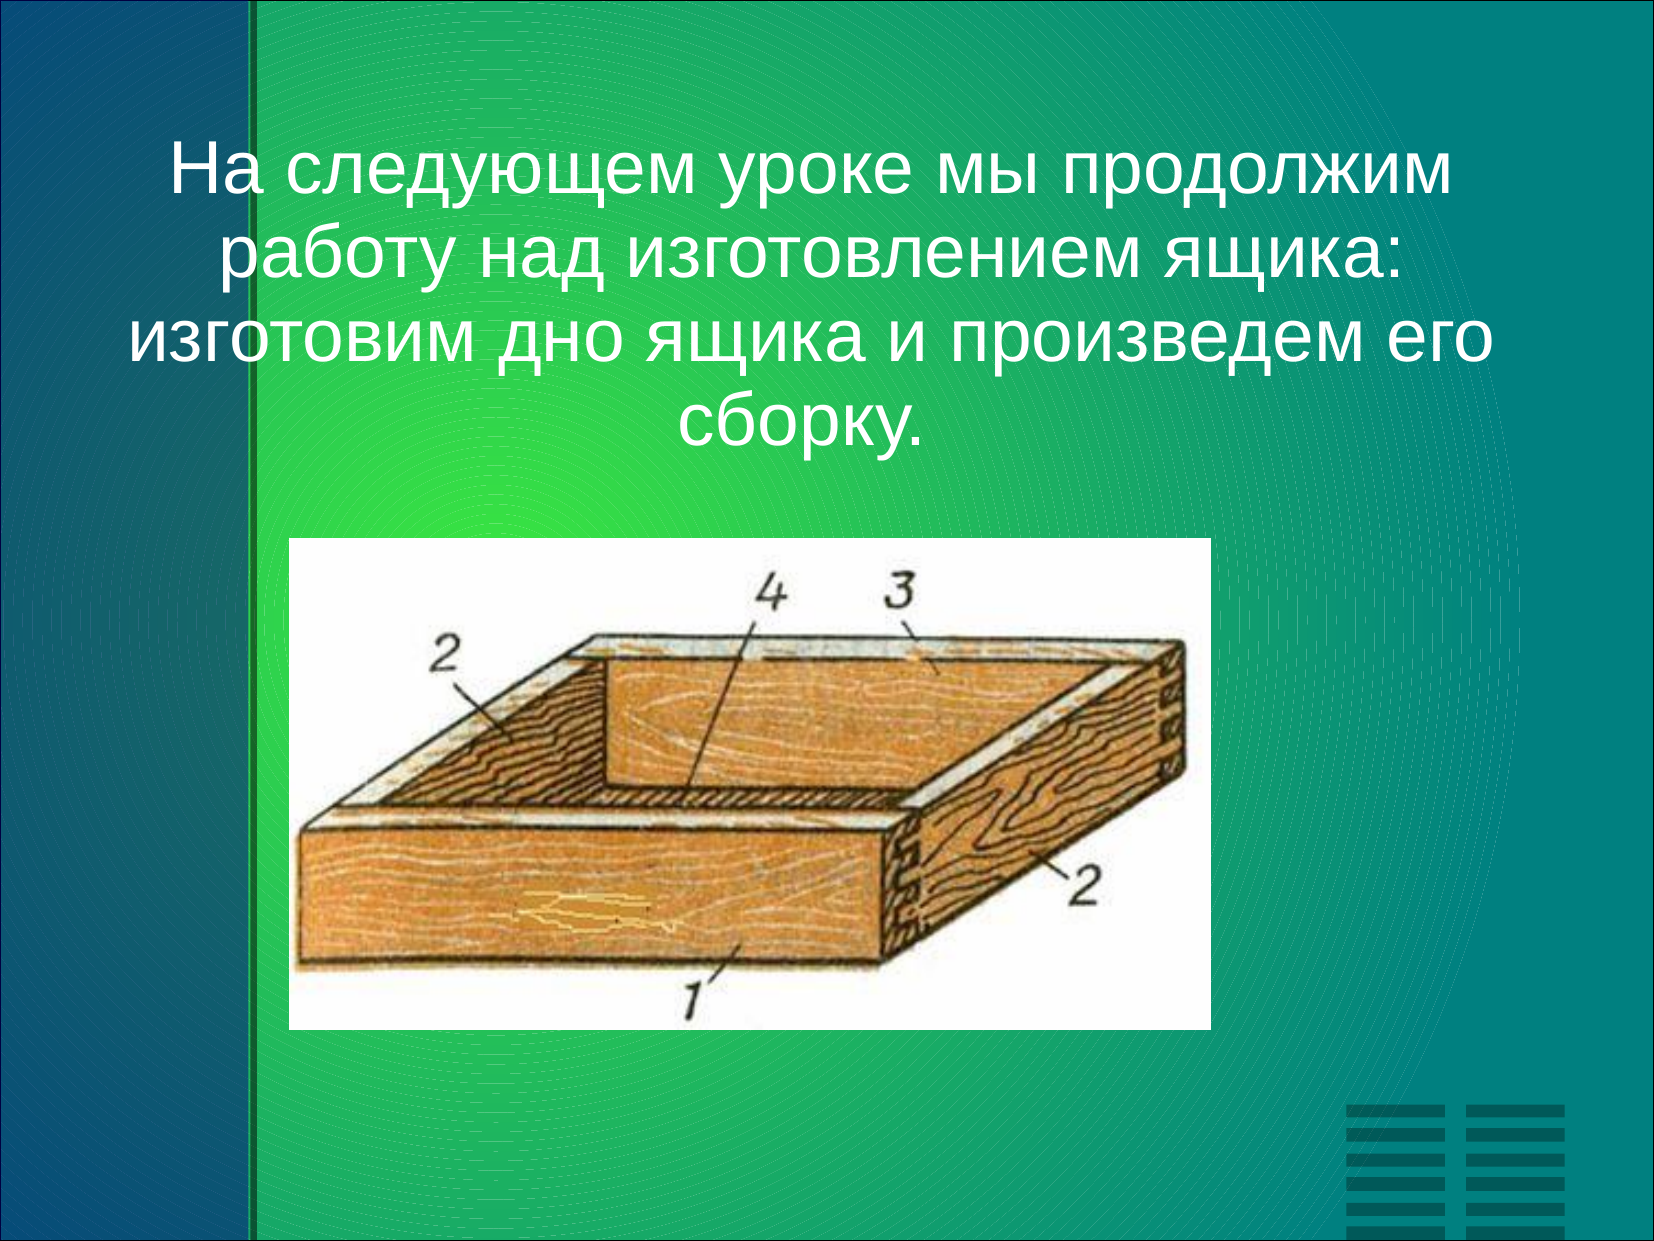

На следующем уроке мы продолжим работу над изготовлением ящика: изготовим дно ящика и произведем его сборку.